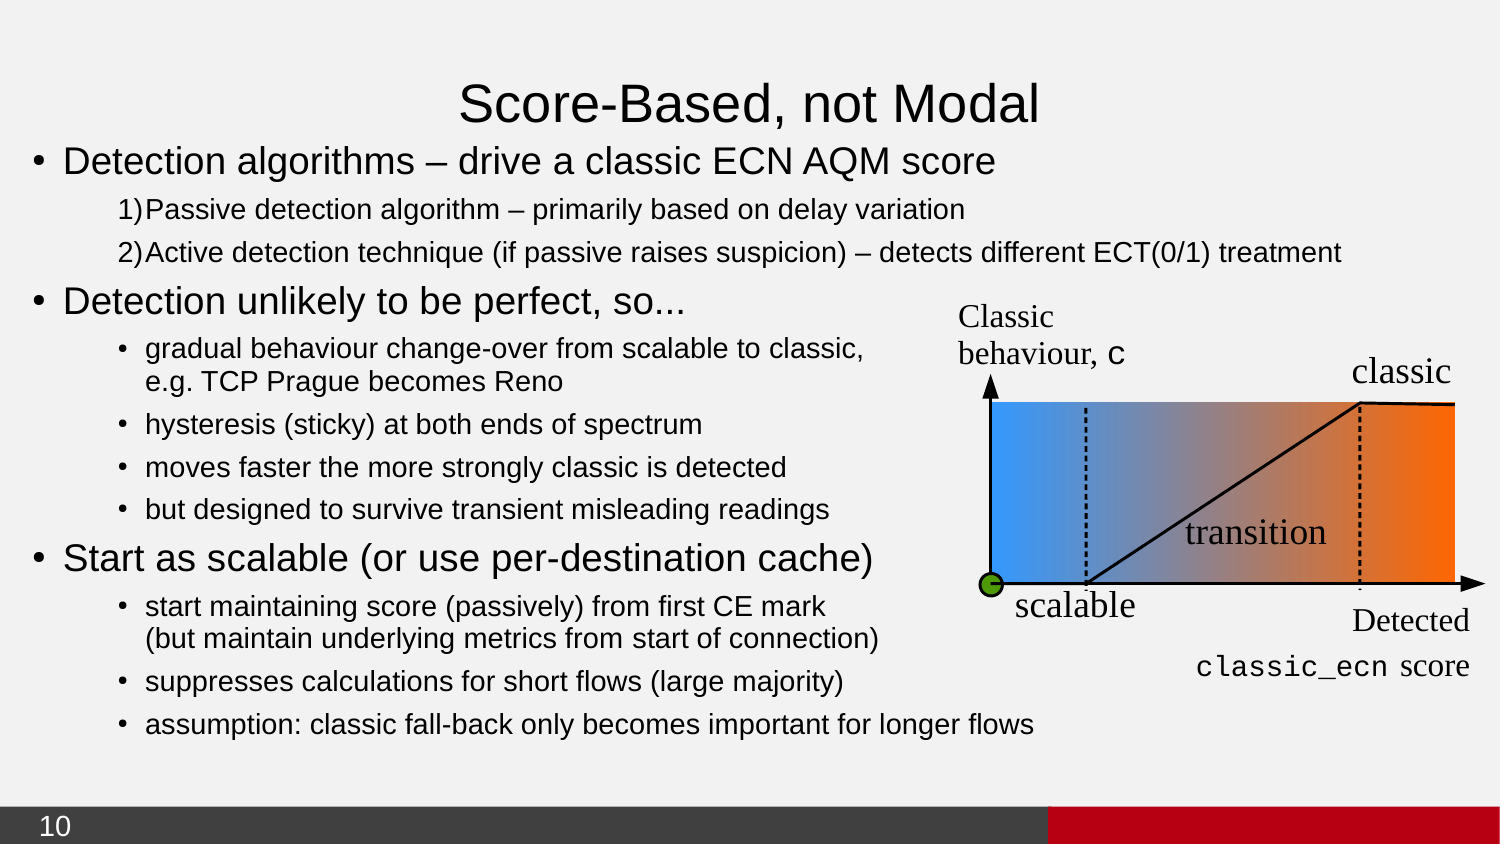

# Score-Based, not Modal
Detection algorithms – drive a classic ECN AQM score
Passive detection algorithm – primarily based on delay variation
Active detection technique (if passive raises suspicion) – detects different ECT(0/1) treatment
Detection unlikely to be perfect, so...
gradual behaviour change-over from scalable to classic,
e.g. TCP Prague becomes Reno
hysteresis (sticky) at both ends of spectrum
moves faster the more strongly classic is detected
but designed to survive transient misleading readings
Start as scalable (or use per-destination cache)
start maintaining score (passively) from first CE mark
(but maintain underlying metrics from start of connection)
suppresses calculations for short flows (large majority)
assumption: classic fall-back only becomes important for longer flows
Classic behaviour, c
classic
transition
scalable
Detected
classic_ecn score
10